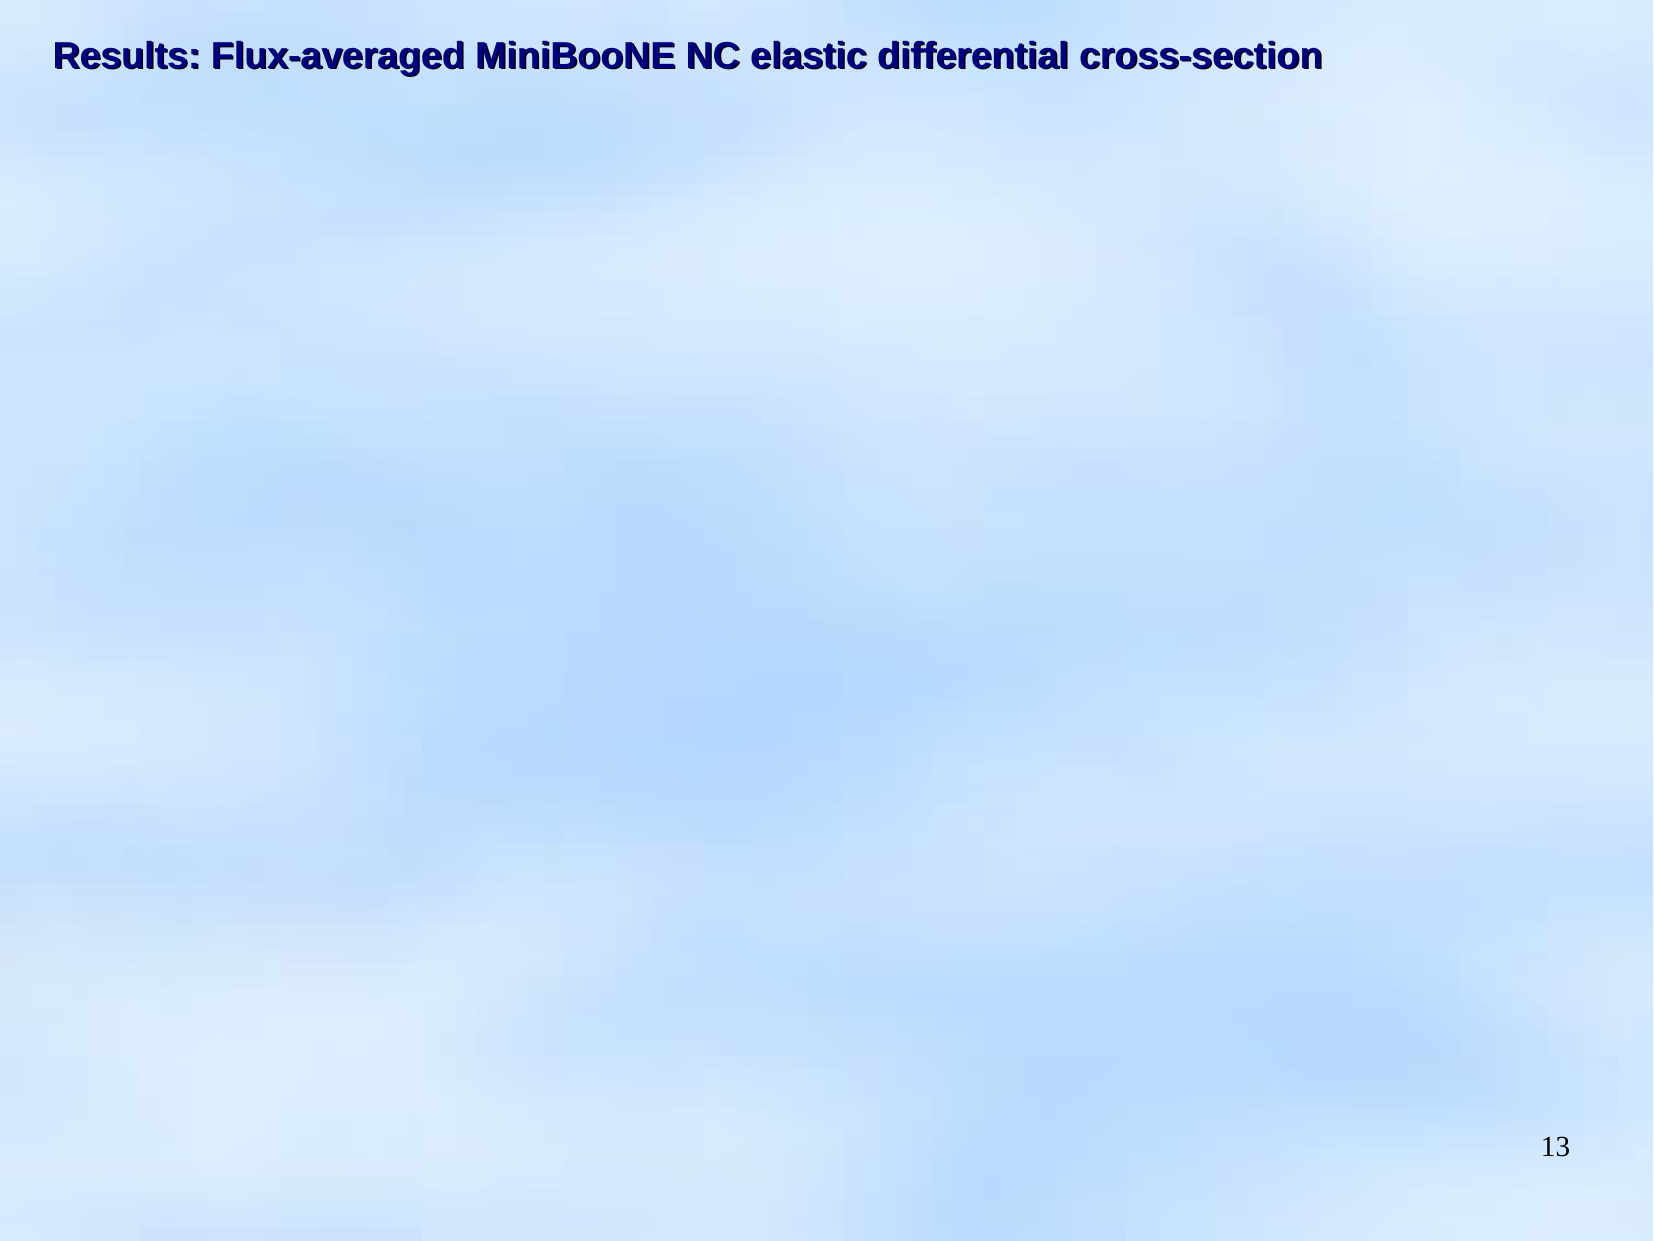

Results: Flux-averaged MiniBooNE NC elastic differential cross-section
13